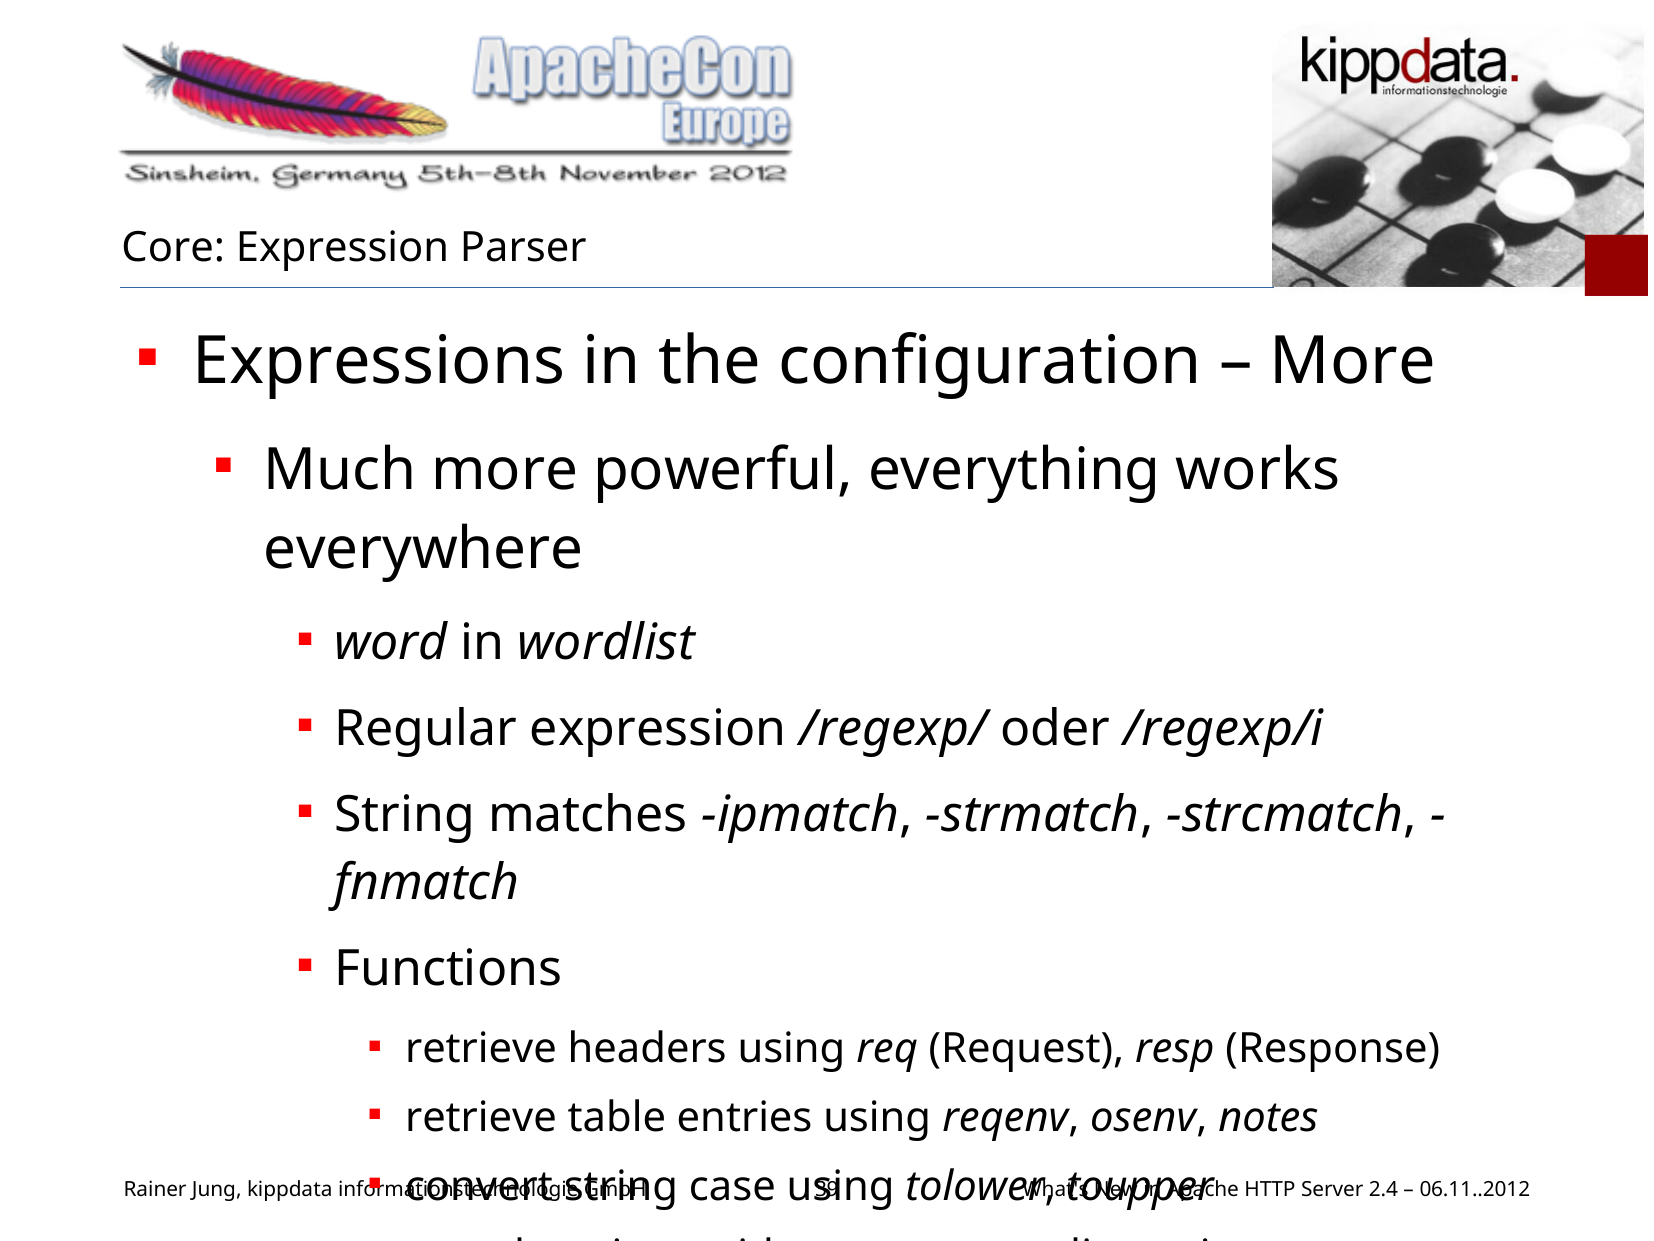

# Core: Expression Parser
Expressions in the configuration – More
Much more powerful, everything works everywhere
word in wordlist
Regular expression /regexp/ oder /regexp/i
String matches -ipmatch, -strmatch, -strcmatch, -fnmatch
Functions
retrieve headers using req (Request), resp (Response)
retrieve table entries using reqenv, osenv, notes
convert string case using tolower, toupper
encode strings with percent encoding using escape, unescape
and much more!